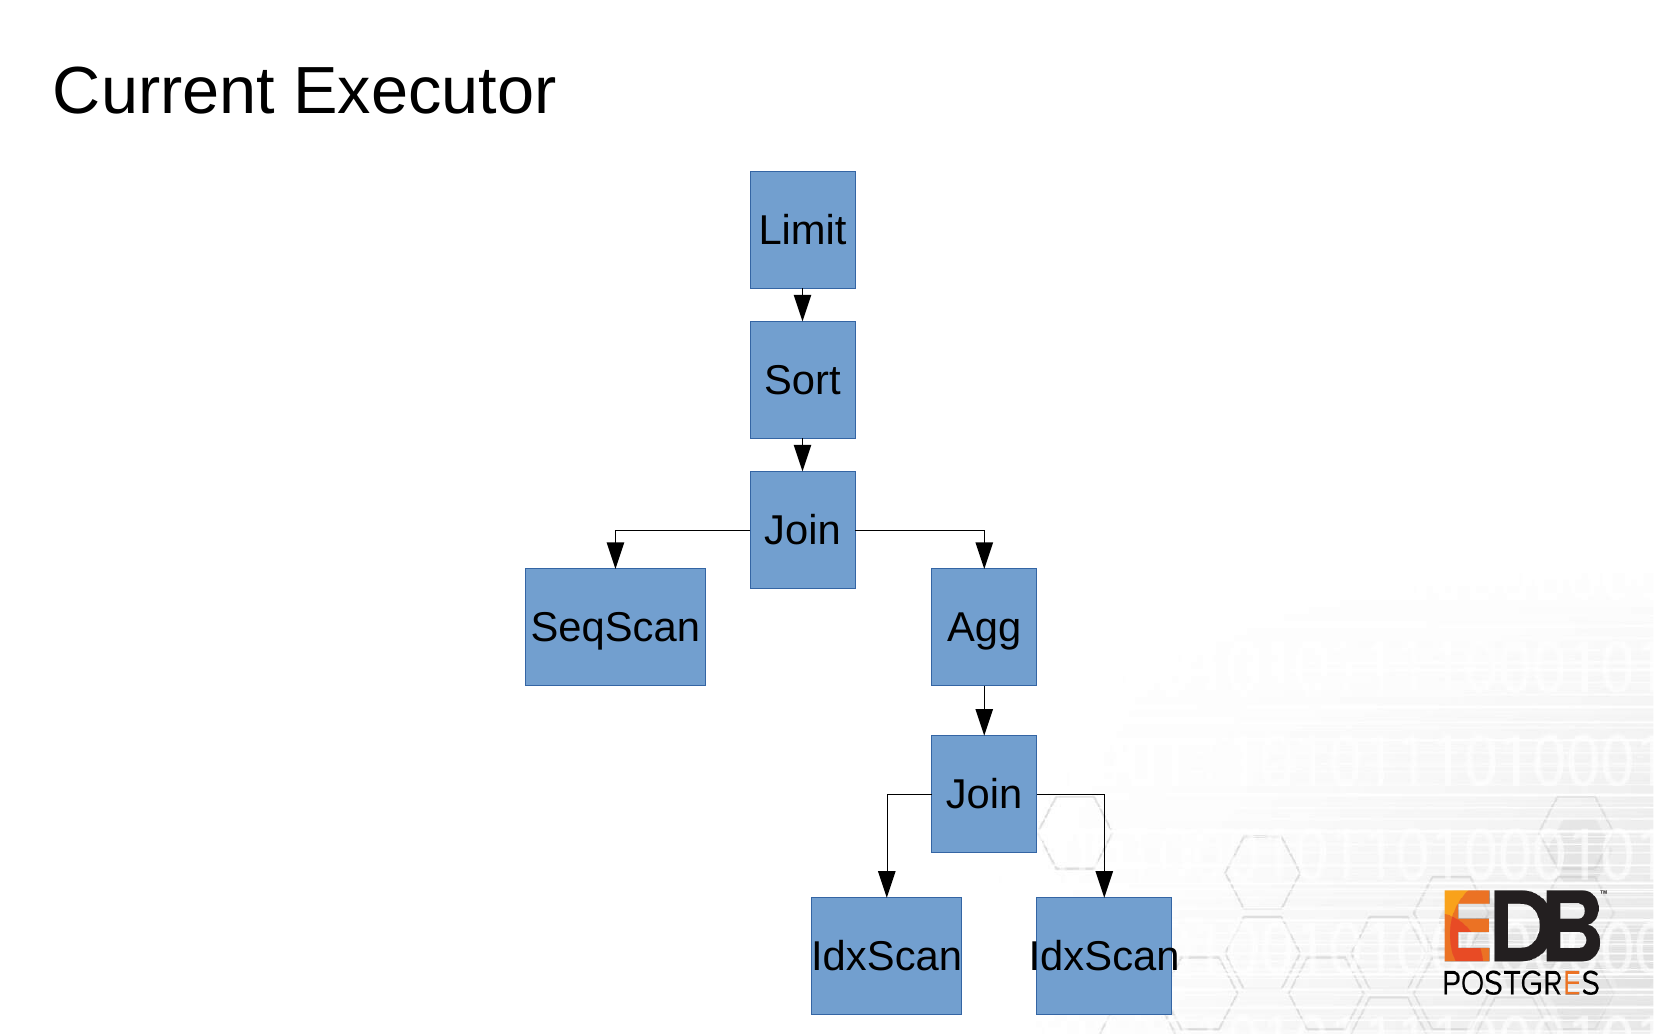

# Current Executor
Limit
Sort
Join
SeqScan
Agg
Join
IdxScan
IdxScan